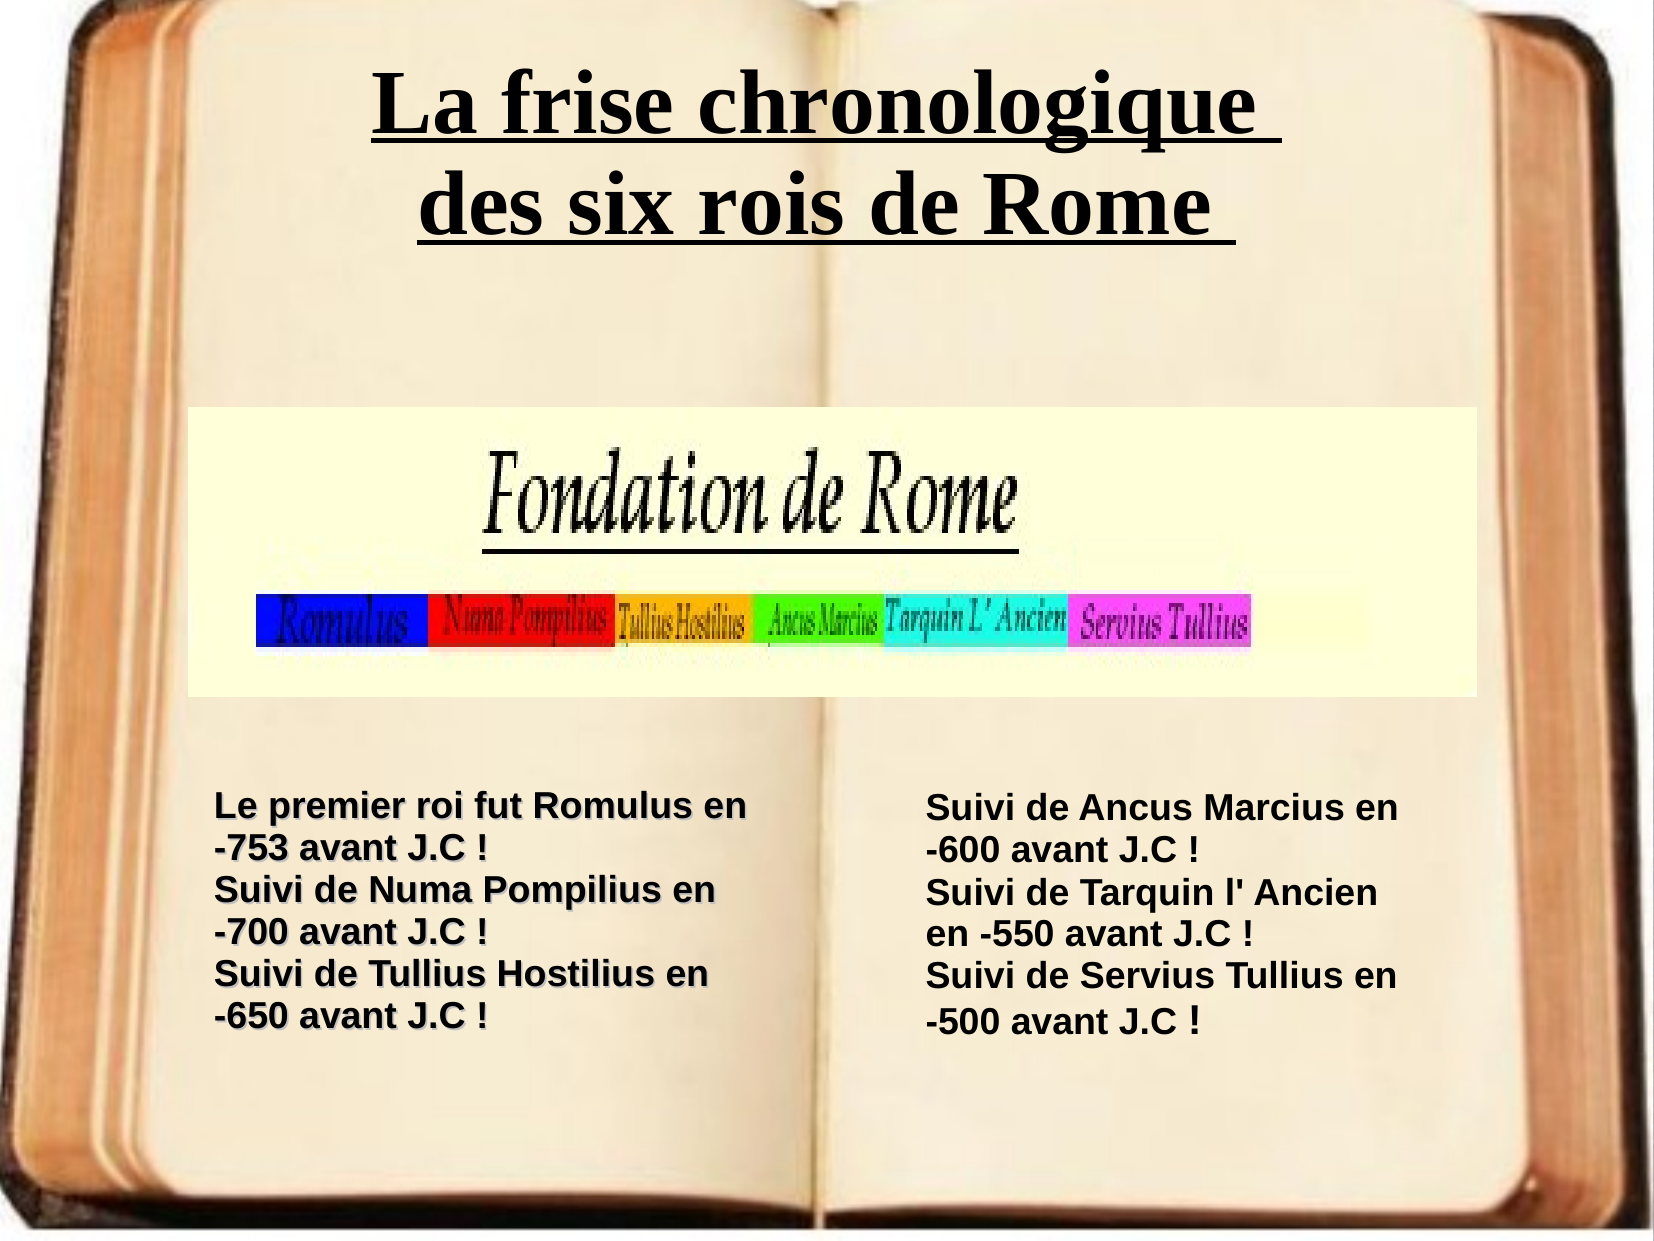

# La frise chronologique des six rois de Rome
Le premier roi fut Romulus en
-753 avant J.C !
Suivi de Numa Pompilius en
-700 avant J.C !
Suivi de Tullius Hostilius en
-650 avant J.C !
Suivi de Ancus Marcius en
-600 avant J.C !
Suivi de Tarquin l' Ancien en -550 avant J.C !
Suivi de Servius Tullius en
-500 avant J.C !